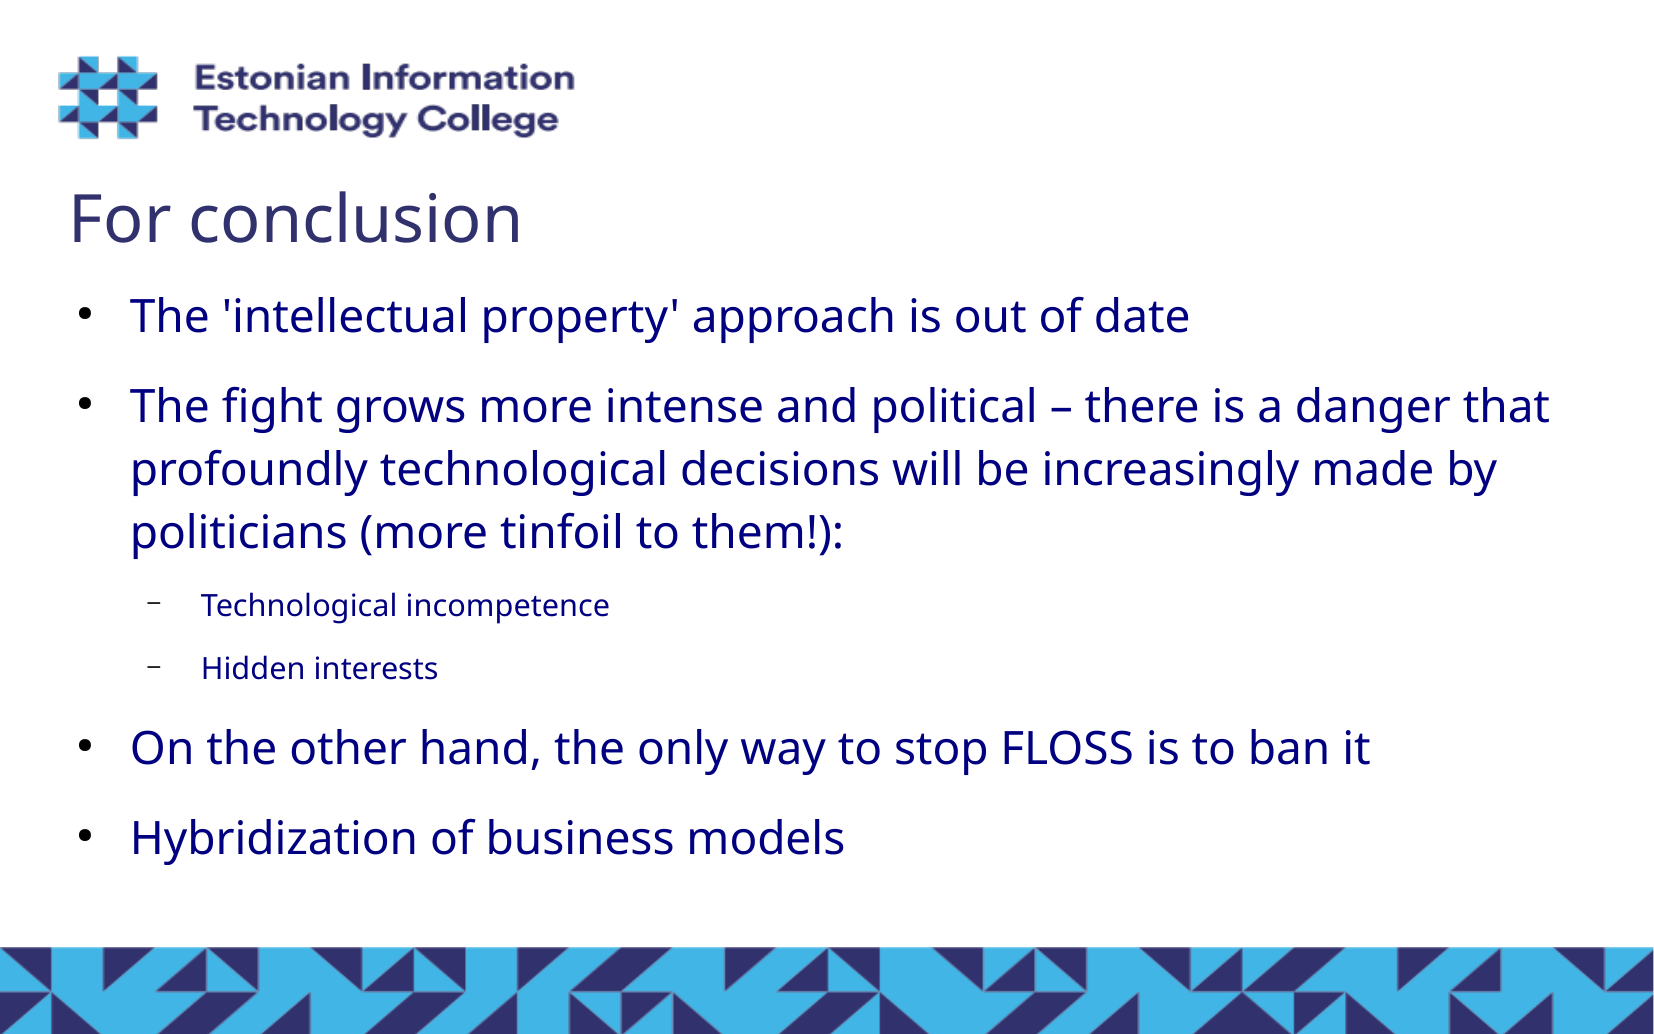

# For conclusion
The 'intellectual property' approach is out of date
The fight grows more intense and political – there is a danger that profoundly technological decisions will be increasingly made by politicians (more tinfoil to them!):
Technological incompetence
Hidden interests
On the other hand, the only way to stop FLOSS is to ban it
Hybridization of business models